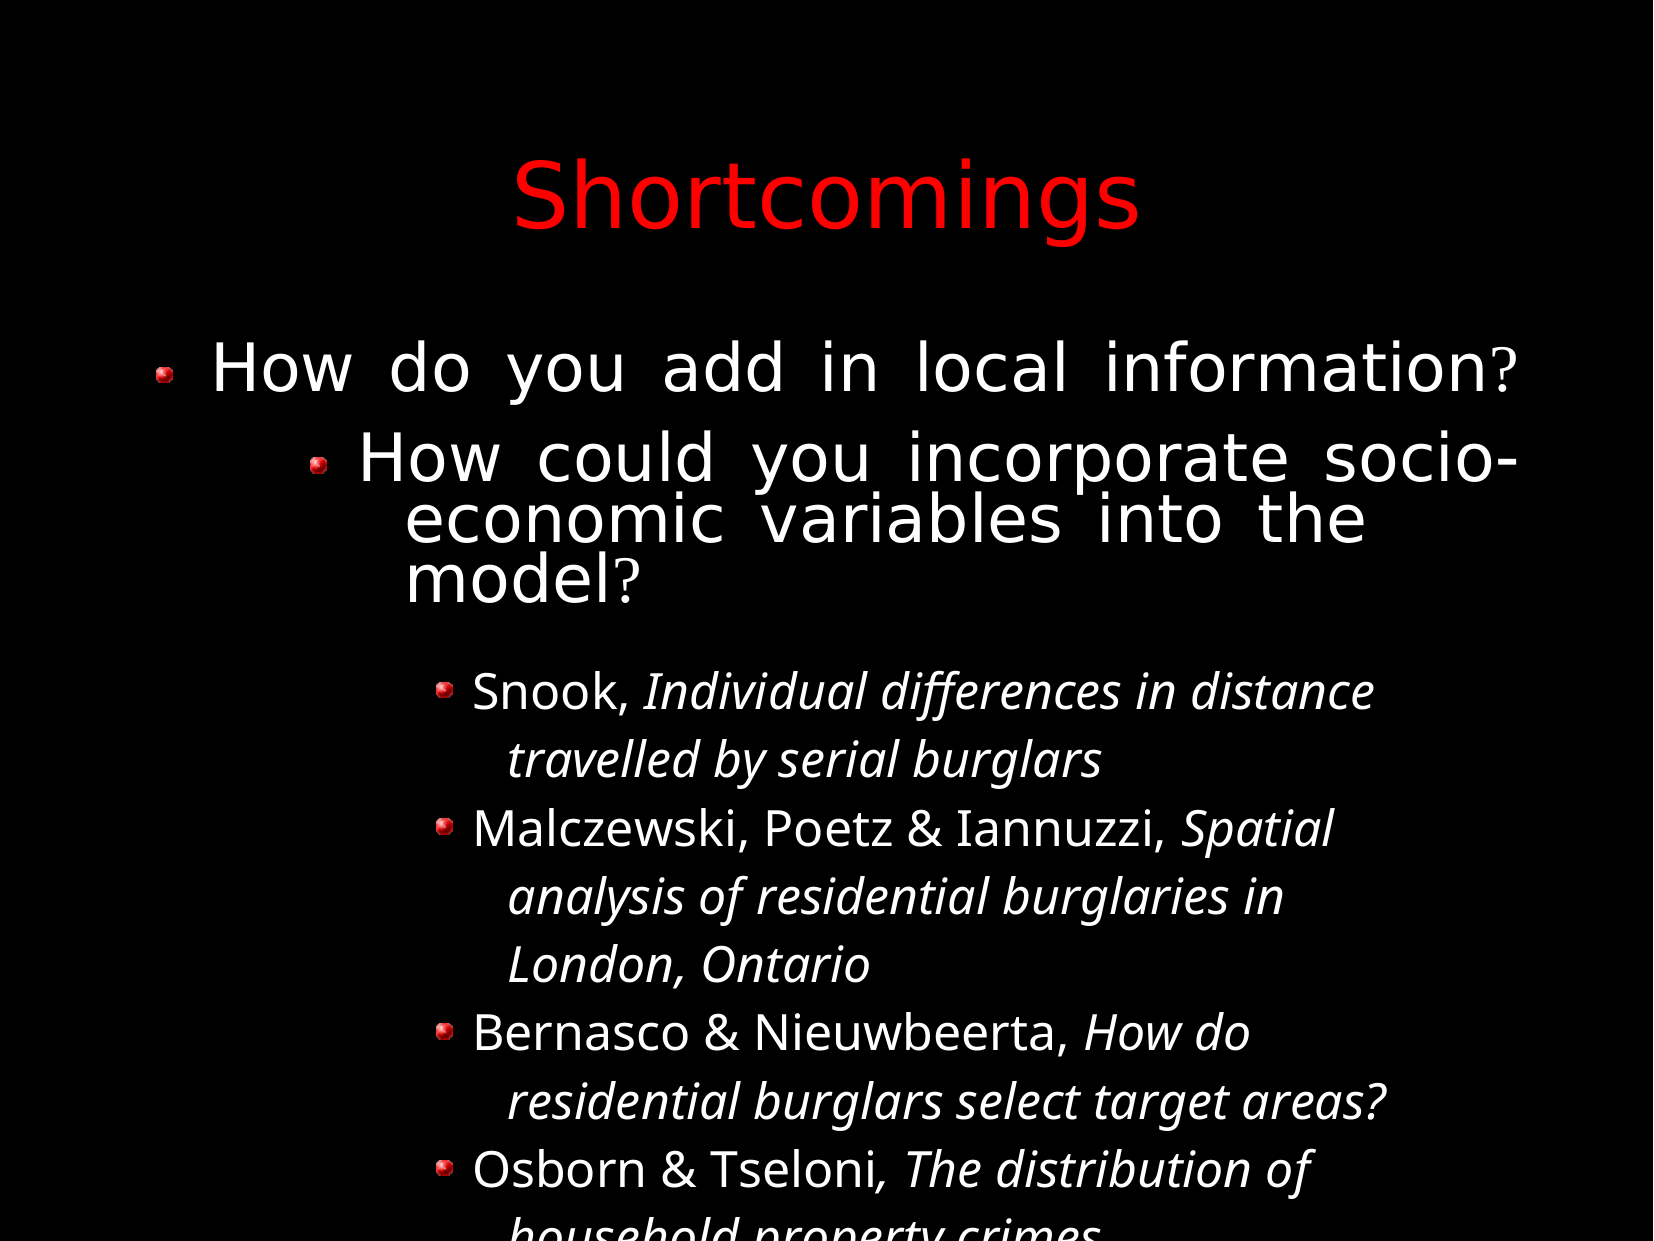

# Shortcomings
How do you add in local information?
How could you incorporate socio-economic variables into the model?
Snook, Individual differences in distance travelled by serial burglars
Malczewski, Poetz & Iannuzzi, Spatial analysis of residential burglaries in London, Ontario
Bernasco & Nieuwbeerta, How do residential burglars select target areas?
Osborn & Tseloni, The distribution of household property crimes